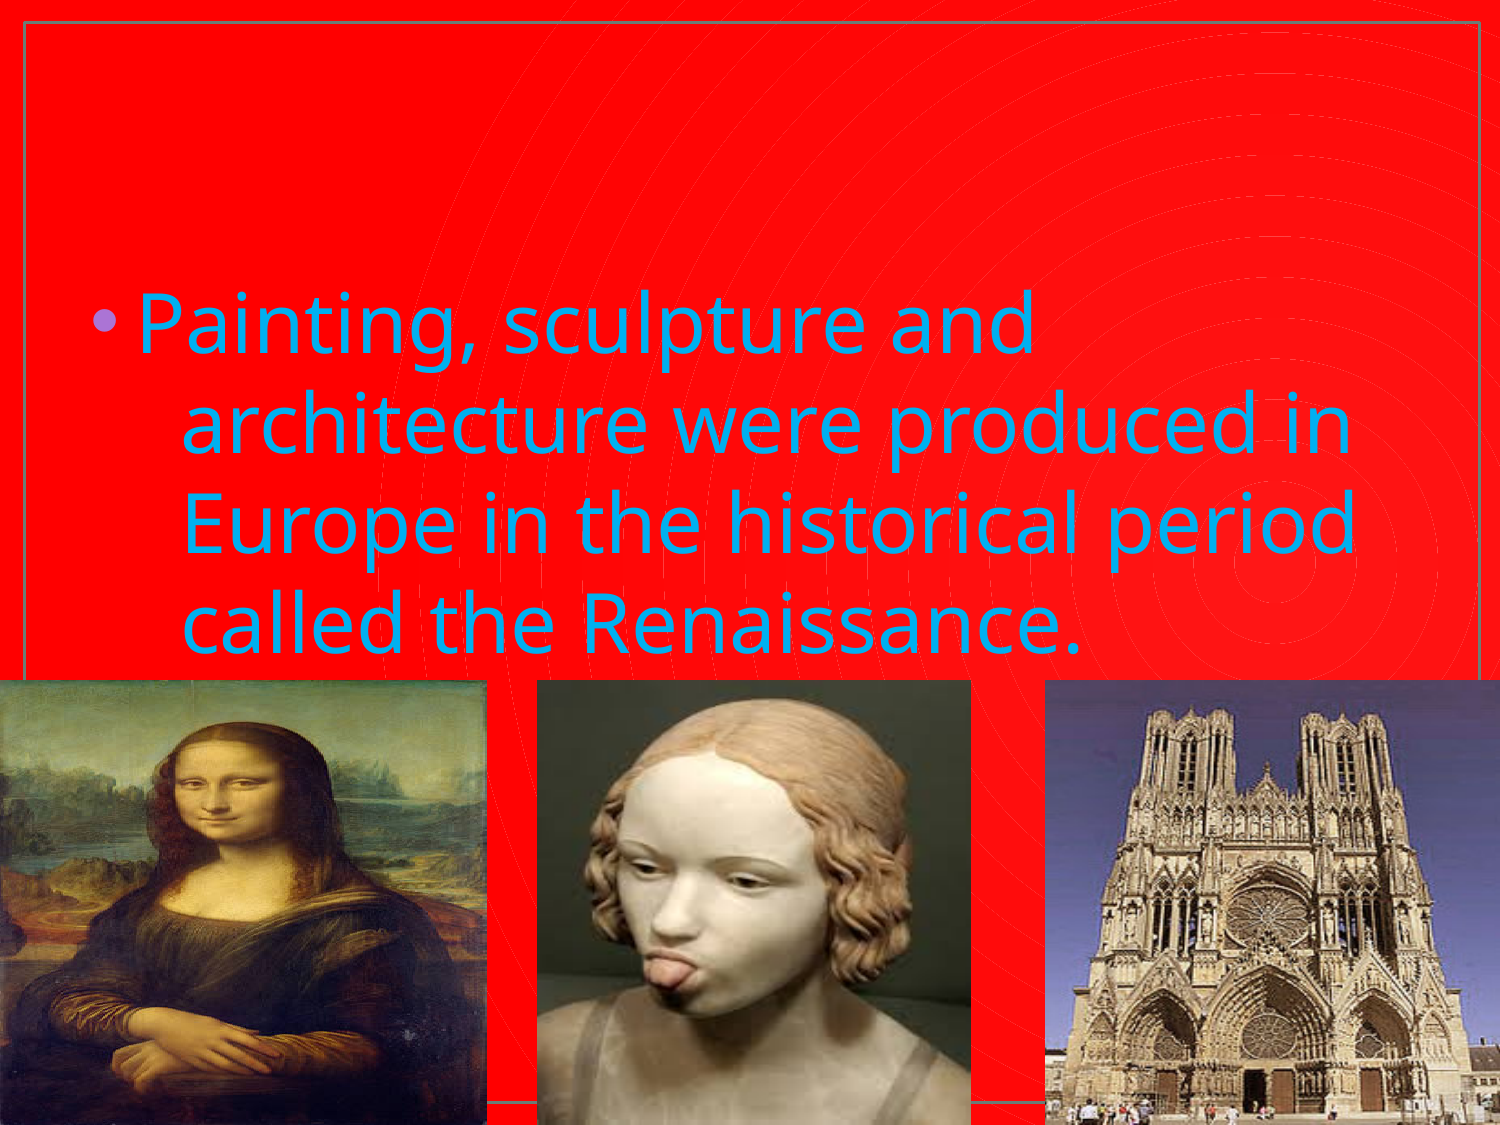

#
Painting, sculpture and architecture were produced in Europe in the historical period called the Renaissance.